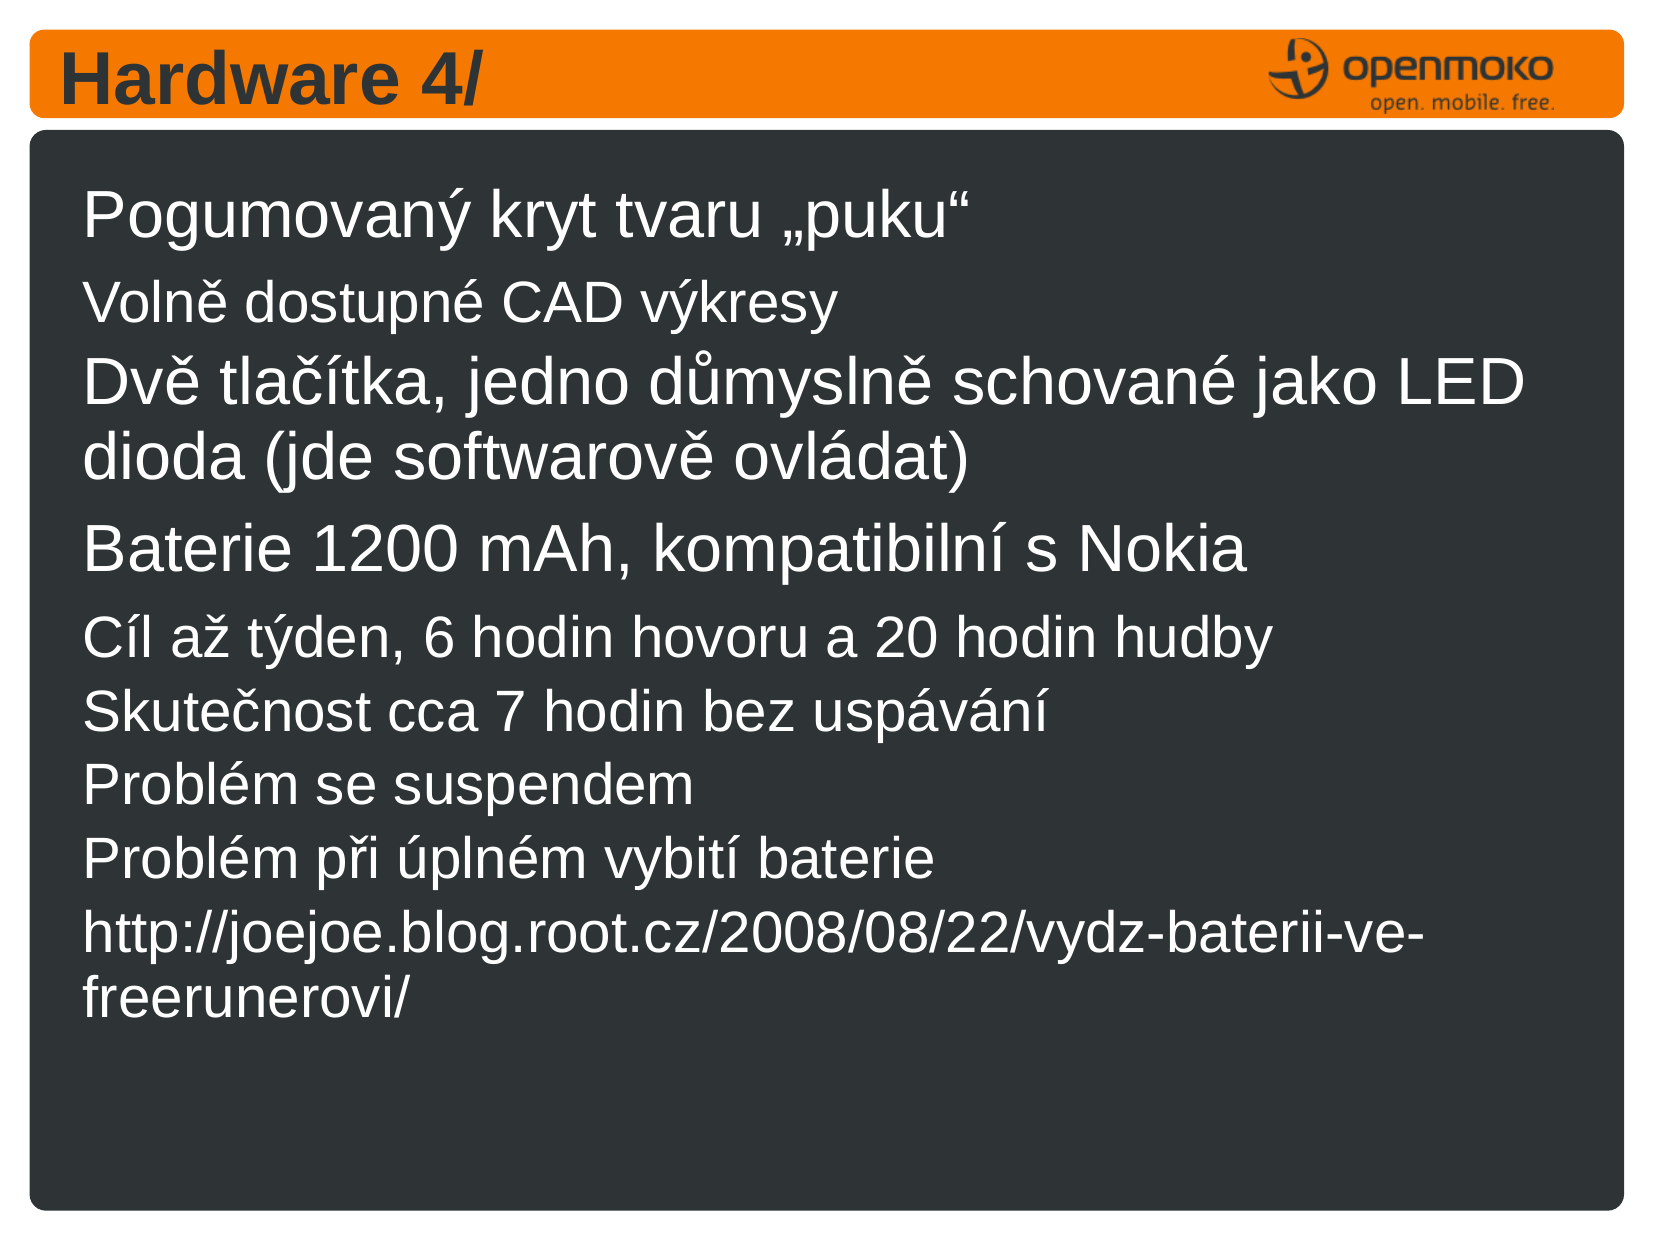

# Hardware 4/
Pogumovaný kryt tvaru „puku“
Volně dostupné CAD výkresy
Dvě tlačítka, jedno důmyslně schované jako LED dioda (jde softwarově ovládat)
Baterie 1200 mAh, kompatibilní s Nokia
Cíl až týden, 6 hodin hovoru a 20 hodin hudby
Skutečnost cca 7 hodin bez uspávání
Problém se suspendem
Problém při úplném vybití baterie
http://joejoe.blog.root.cz/2008/08/22/vydz-baterii-ve-freerunerovi/